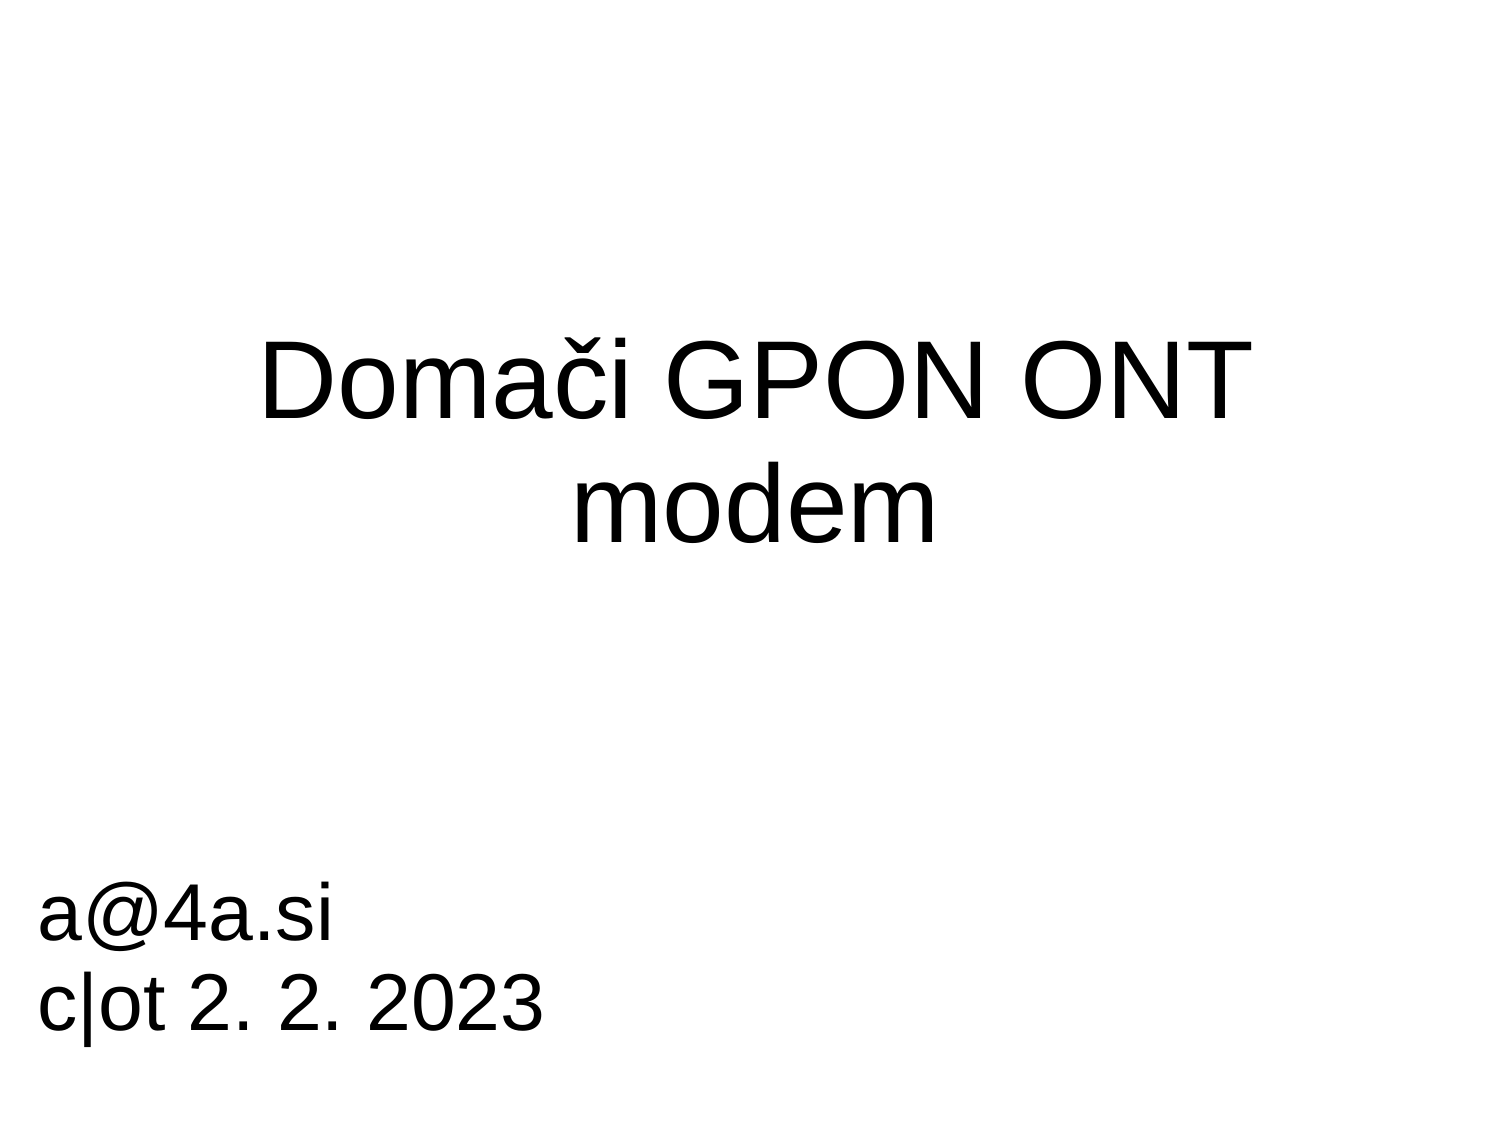

# Domači GPON ONT modem
a@4a.si
c|ot 2. 2. 2023